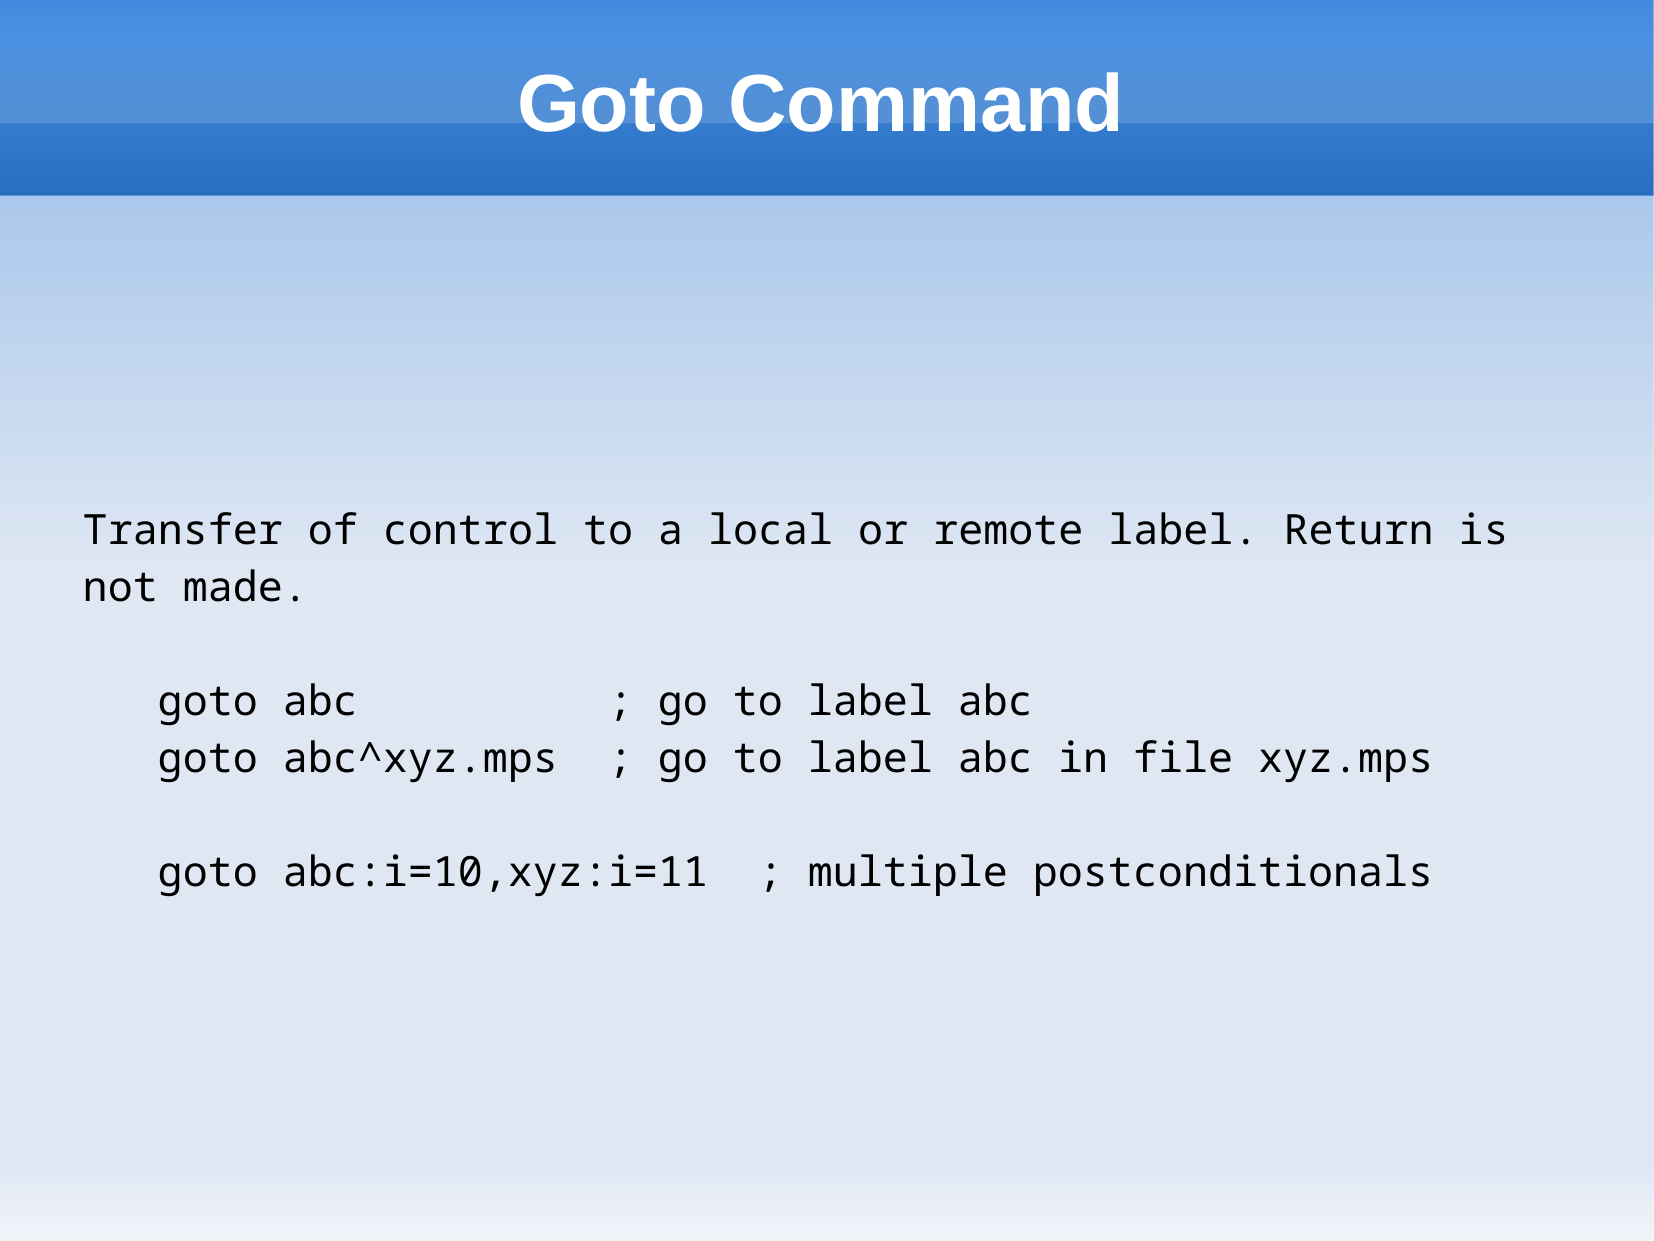

# Goto Command
Transfer of control to a local or remote label. Return is not made.
 	goto abc				; go to label abc
 	goto abc^xyz.mps	; go to label abc in file xyz.mps
	goto abc:i=10,xyz:i=11	; multiple postconditionals